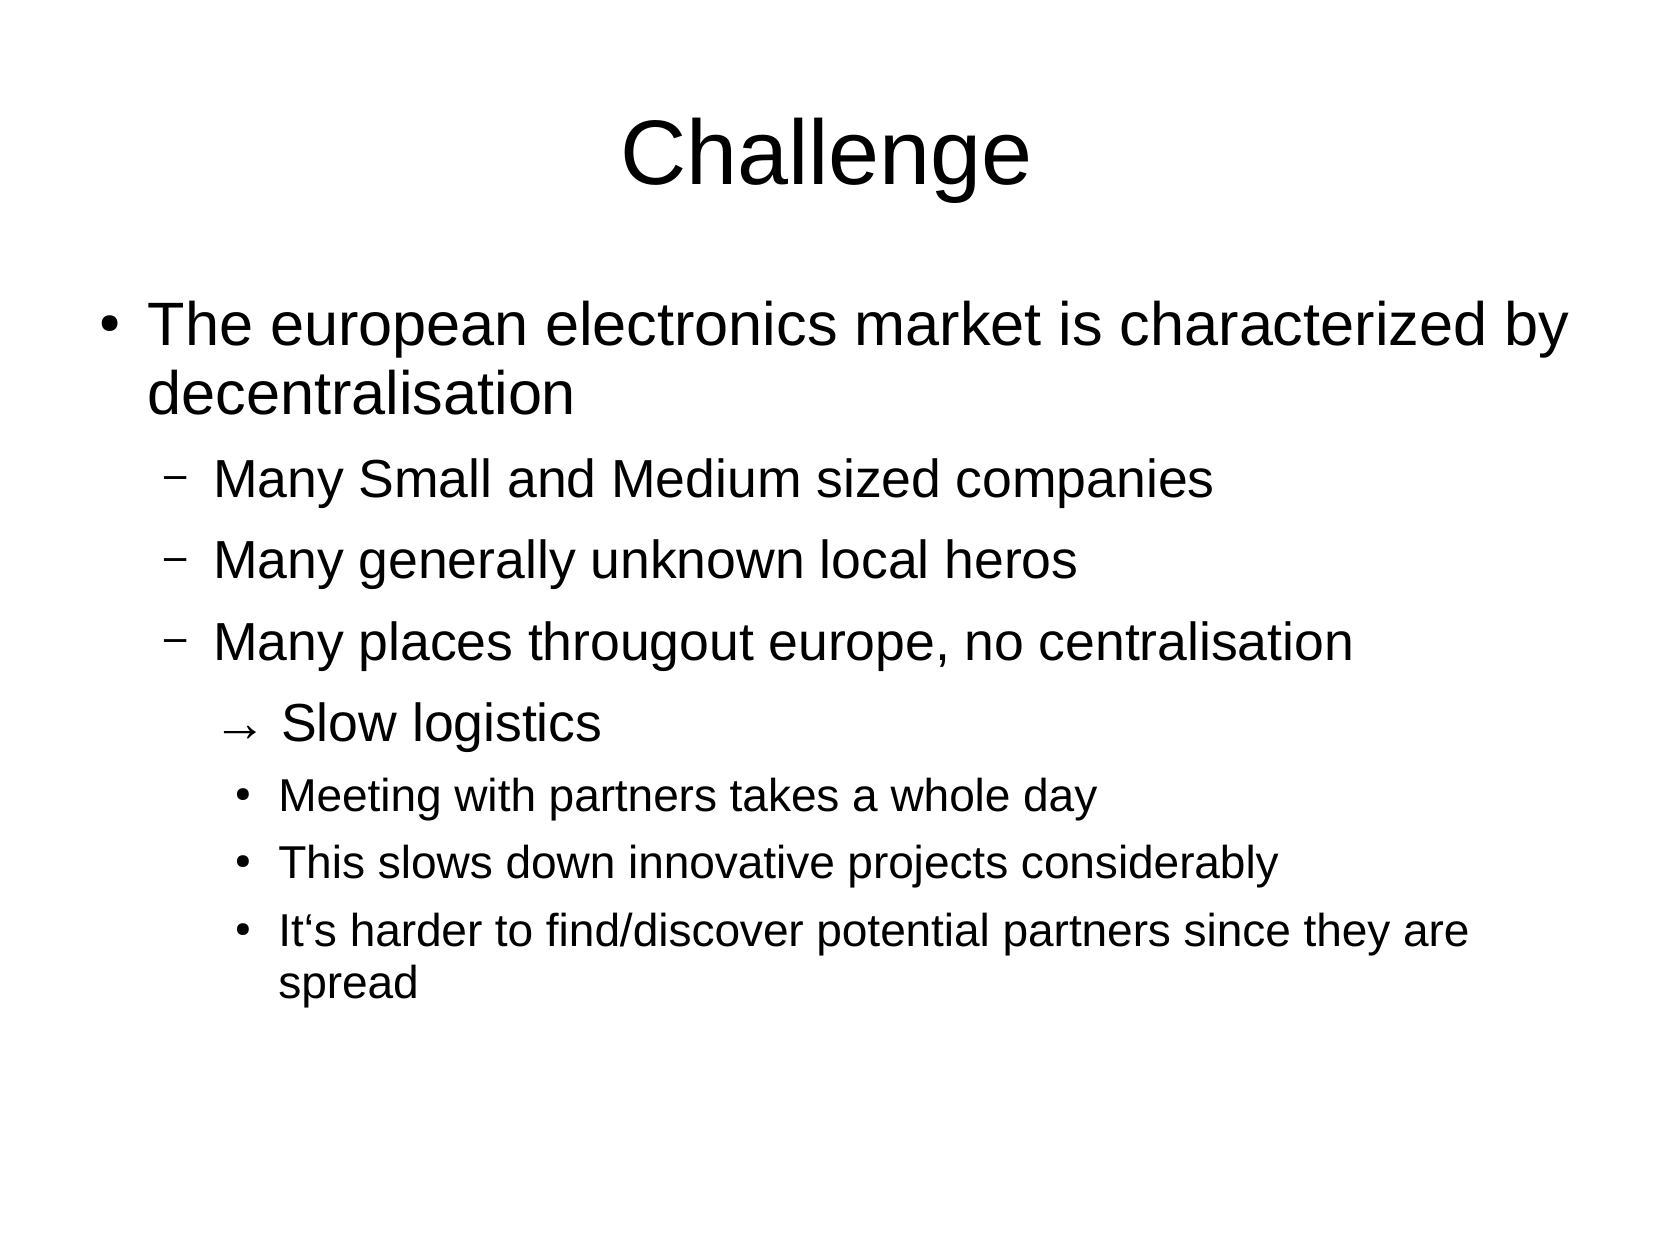

# Challenge
The european electronics market is characterized by decentralisation
Many Small and Medium sized companies
Many generally unknown local heros
Many places througout europe, no centralisation
→ Slow logistics
Meeting with partners takes a whole day
This slows down innovative projects considerably
It‘s harder to find/discover potential partners since they are spread